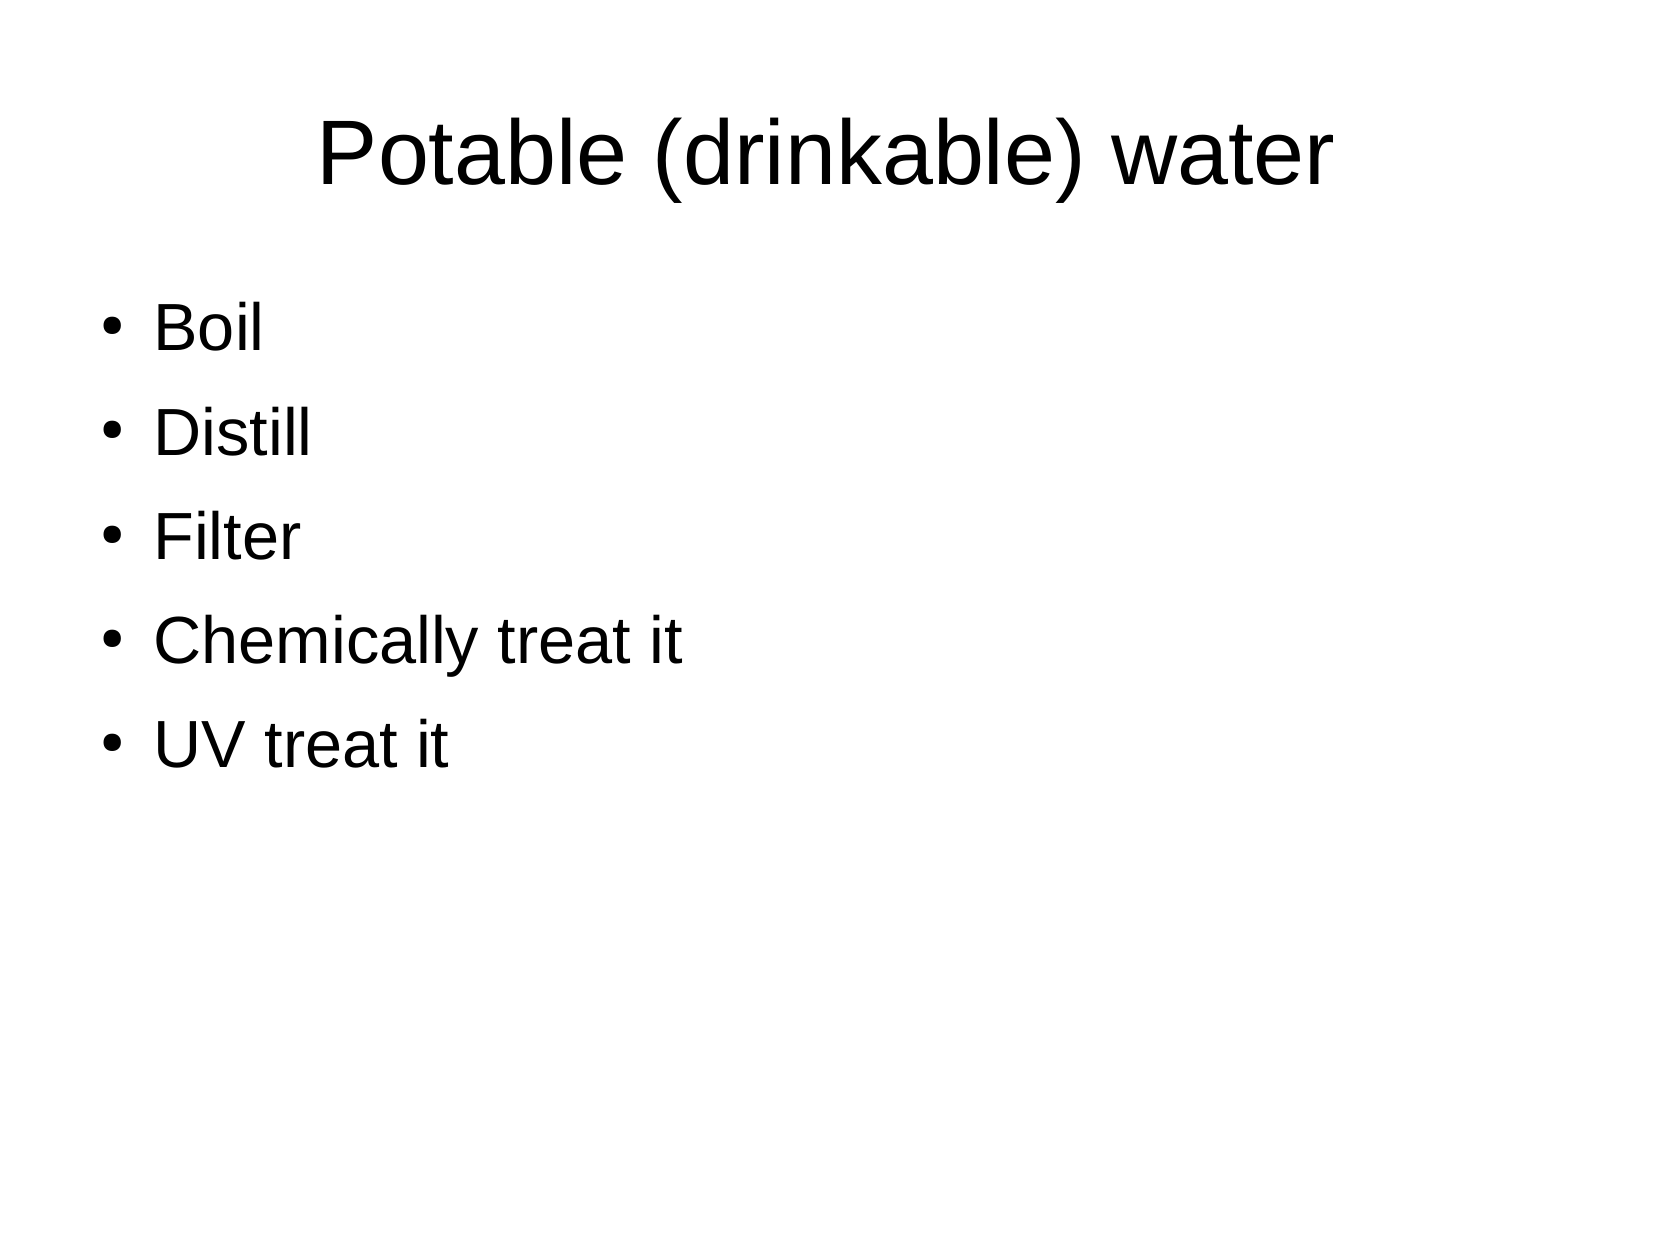

# Potable (drinkable) water
Boil
Distill
Filter
Chemically treat it
UV treat it